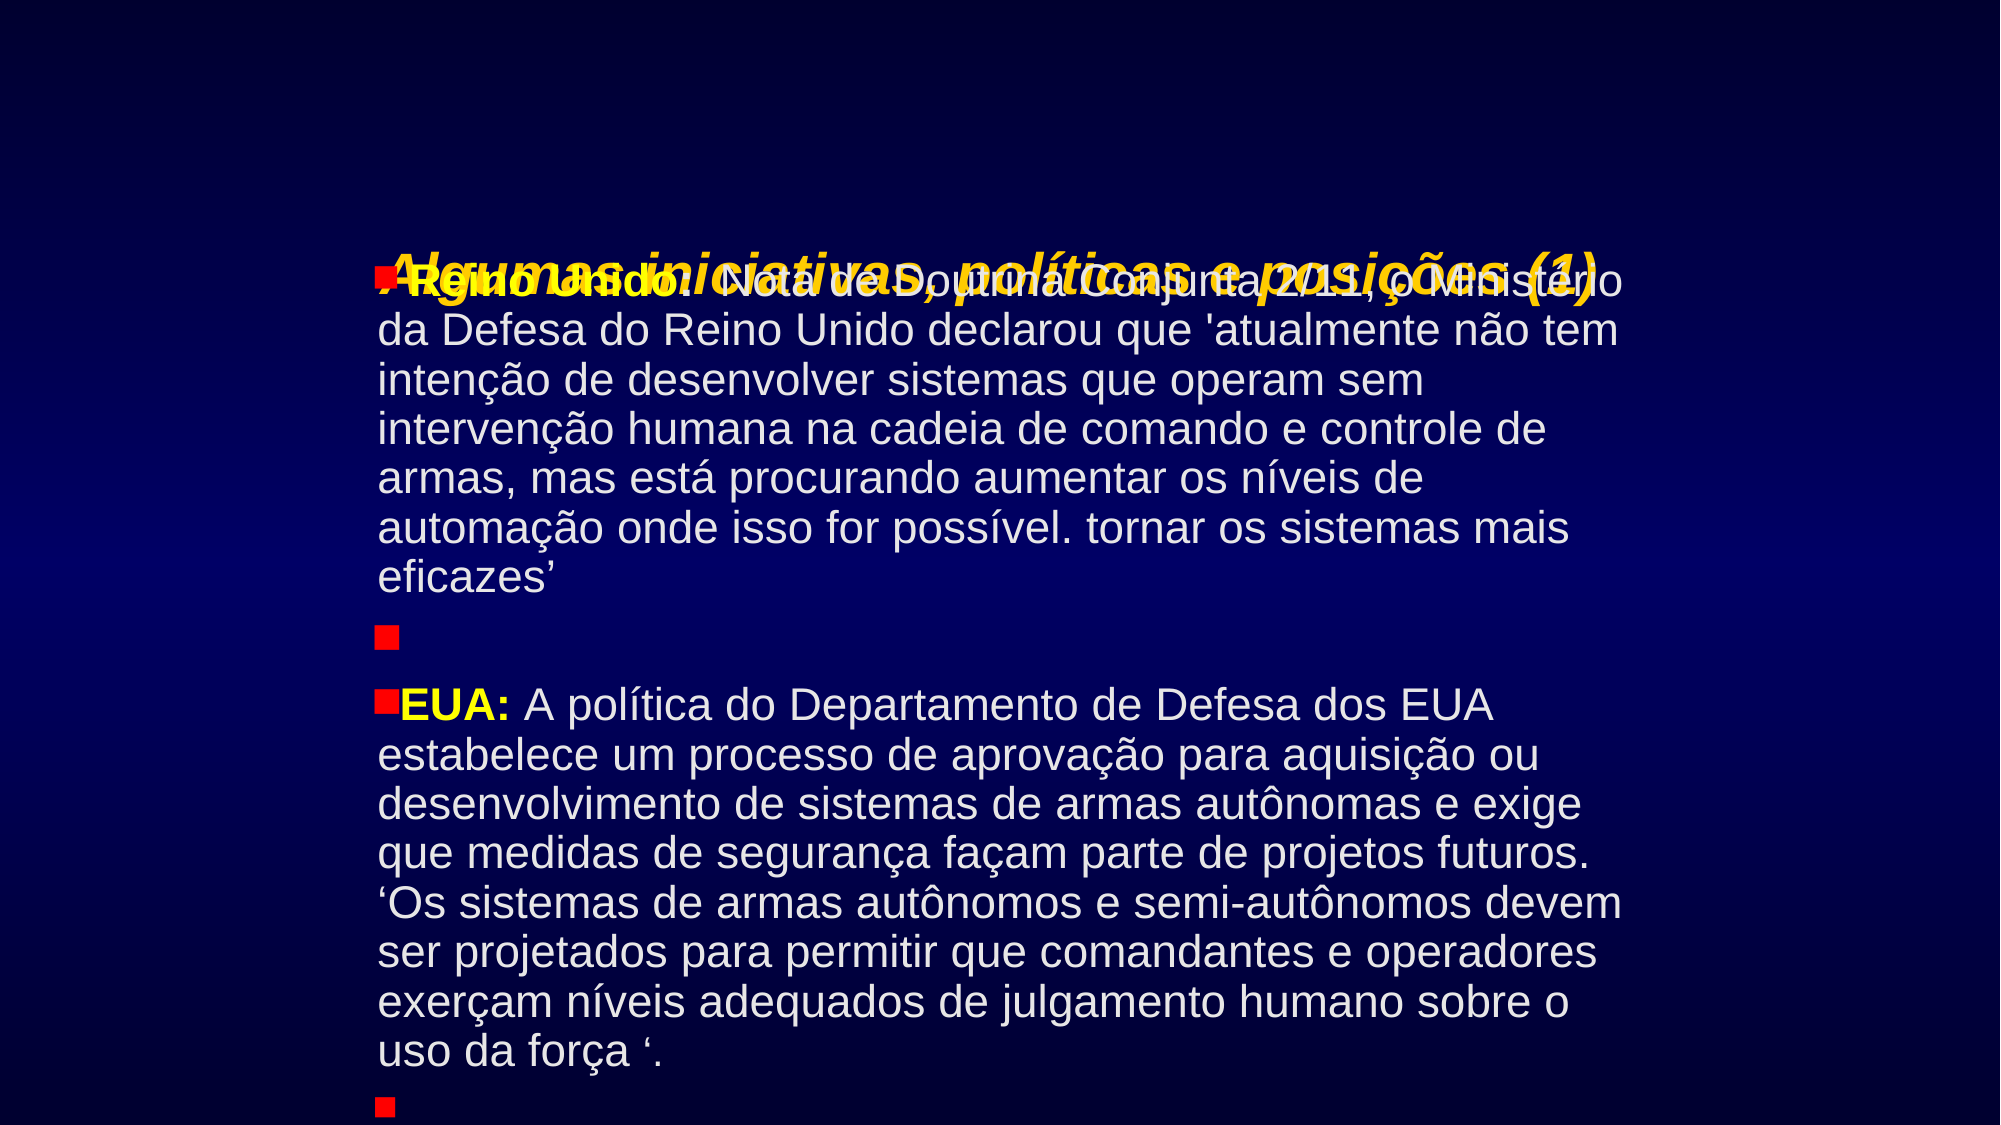

Algumas iniciativas, políticas e posições (1)
 Reino Unido: Nota de Doutrina Conjunta 2/11, o Ministério da Defesa do Reino Unido declarou que 'atualmente não tem intenção de desenvolver sistemas que operam sem intervenção humana na cadeia de comando e controle de armas, mas está procurando aumentar os níveis de automação onde isso for possível. tornar os sistemas mais eficazes’
EUA: A política do Departamento de Defesa dos EUA estabelece um processo de aprovação para aquisição ou desenvolvimento de sistemas de armas autônomas e exige que medidas de segurança façam parte de projetos futuros. ‘Os sistemas de armas autônomos e semi-autônomos devem ser projetados para permitir que comandantes e operadores exerçam níveis adequados de julgamento humano sobre o uso da força ‘.